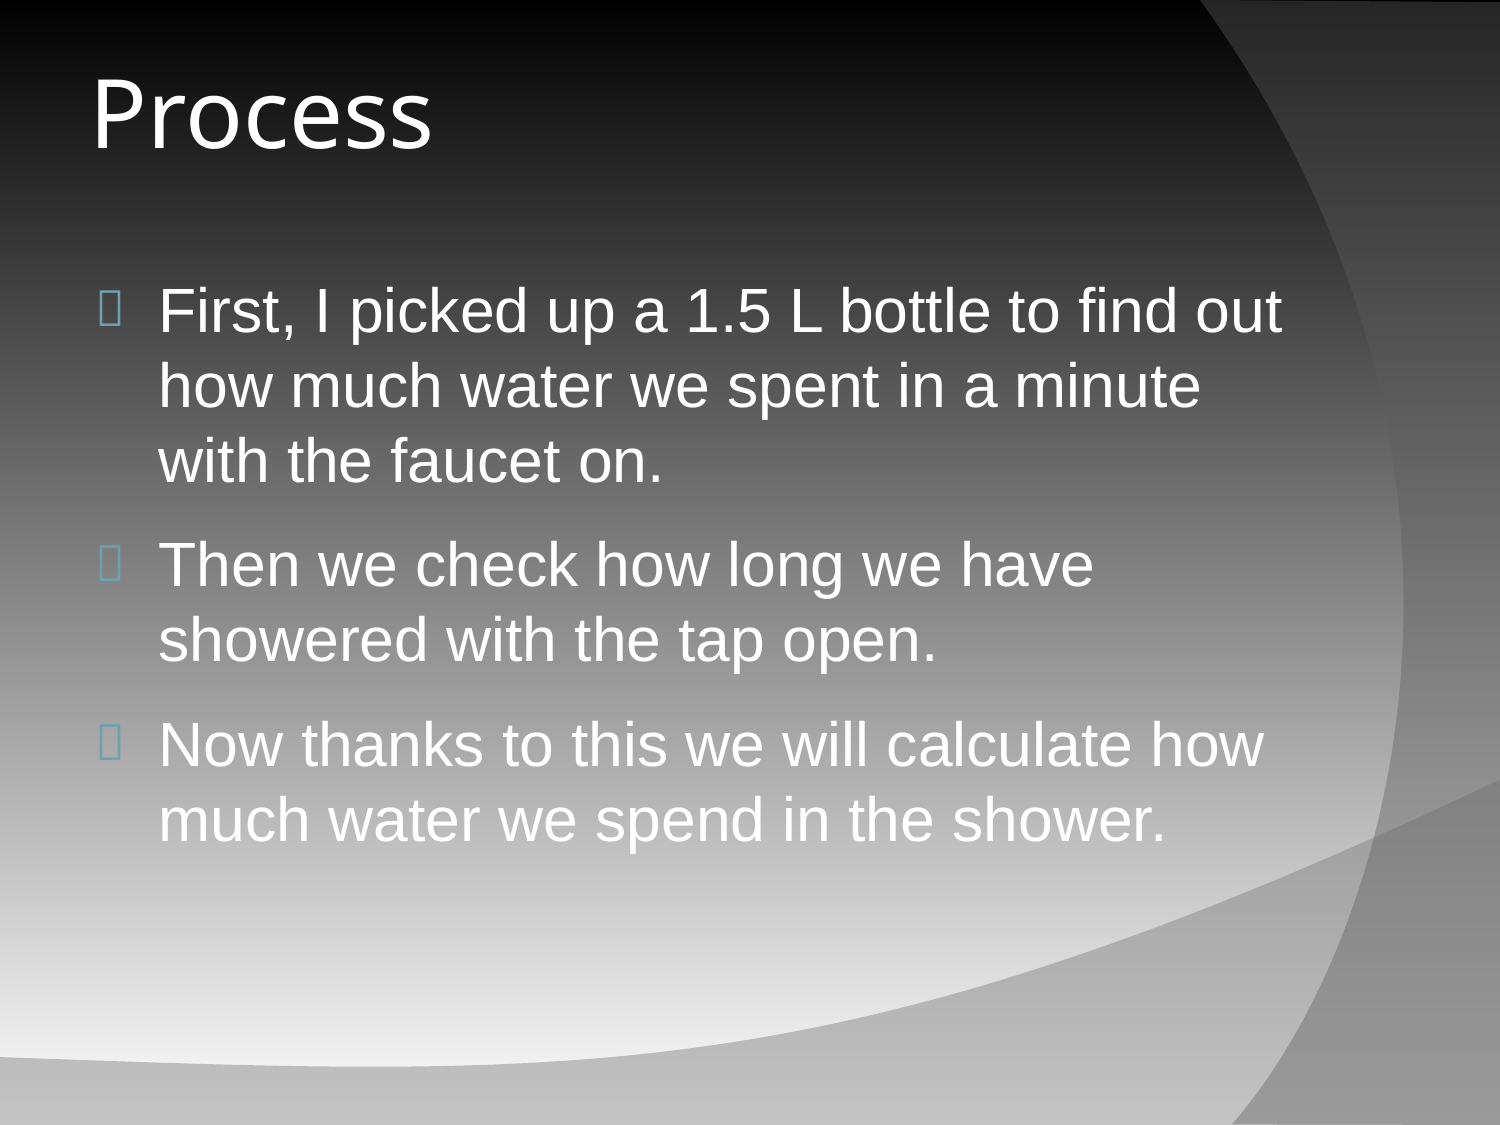

# Process
First, I picked up a 1.5 L bottle to find out how much water we spent in a minute with the faucet on.
Then we check how long we have showered with the tap open.
Now thanks to this we will calculate how much water we spend in the shower.